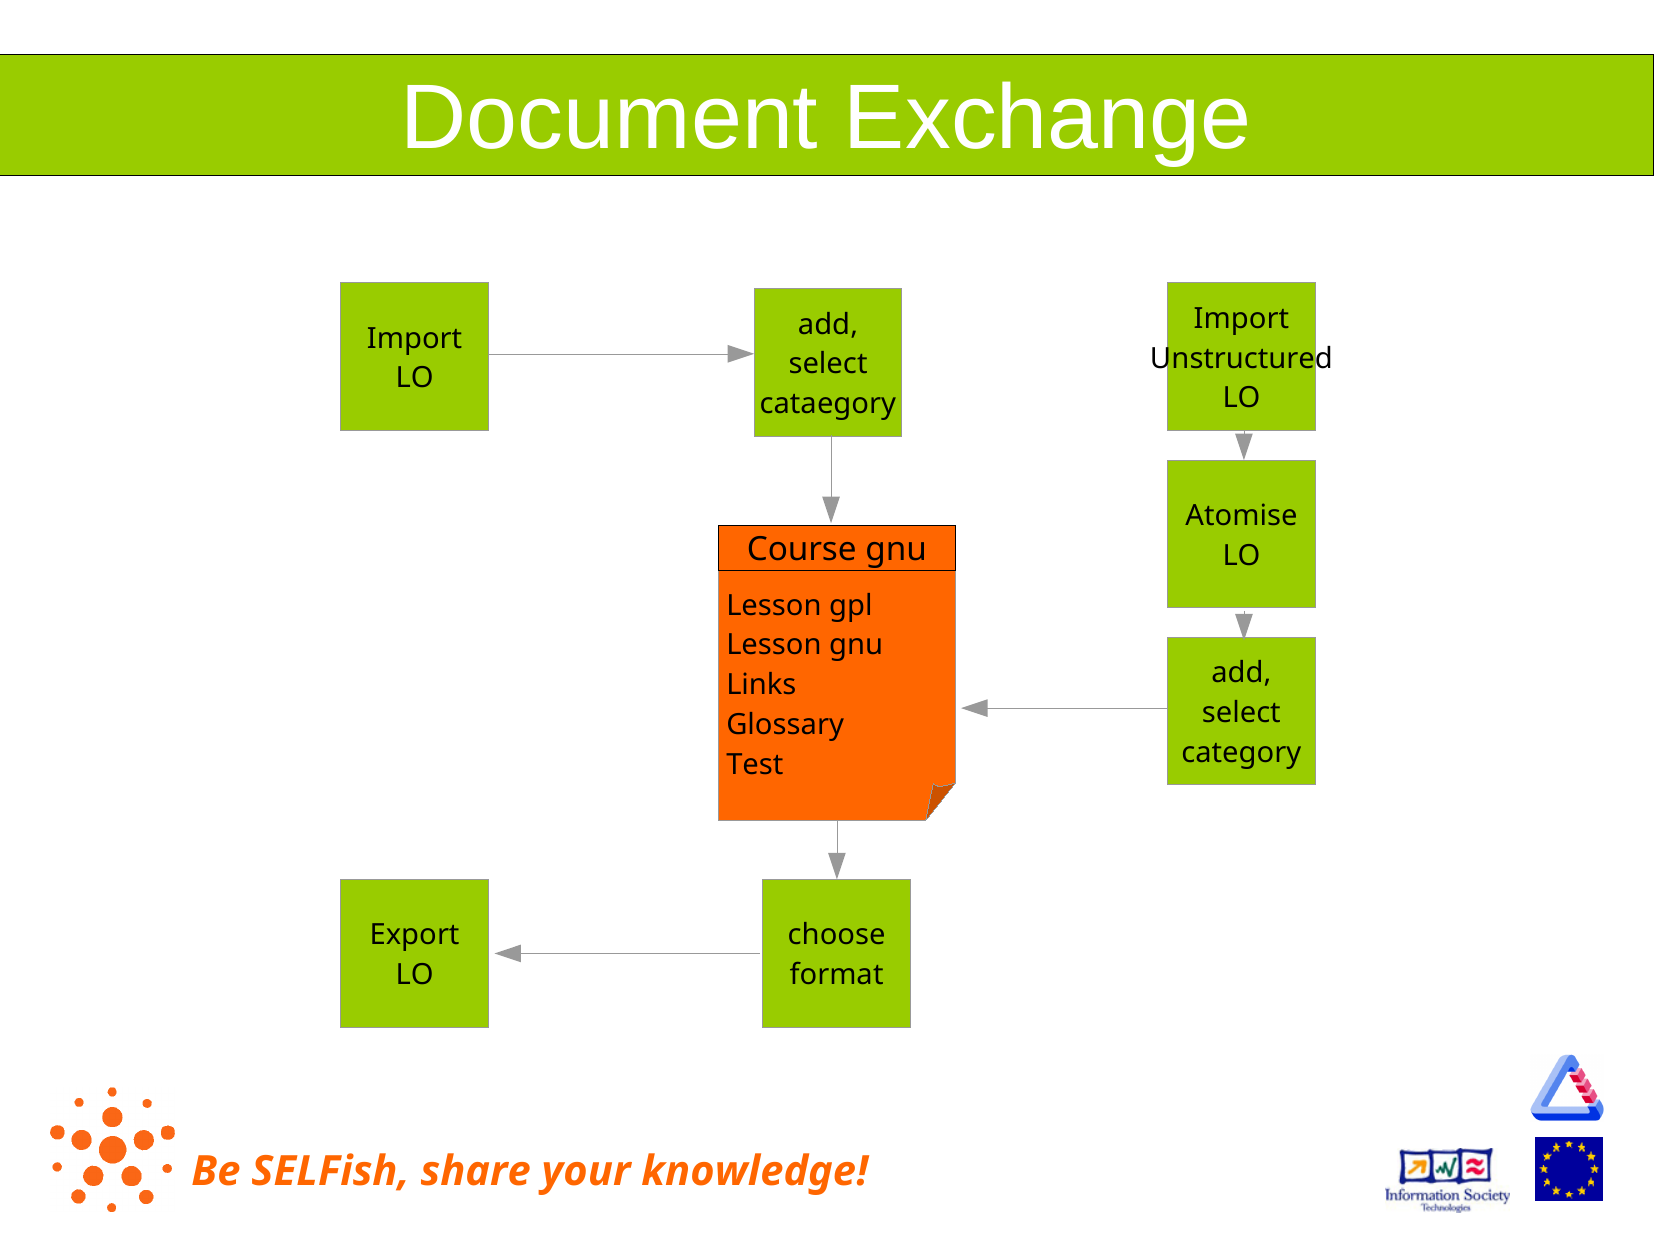

# Document Exchange
Import
LO
Import
Unstructured
LO
add,
select
cataegory
Atomise
LO
Course gnu
 Lesson gpl
 Lesson gnu
 Links
 Glossary
 Test
add,
select
category
Export
LO
choose
format